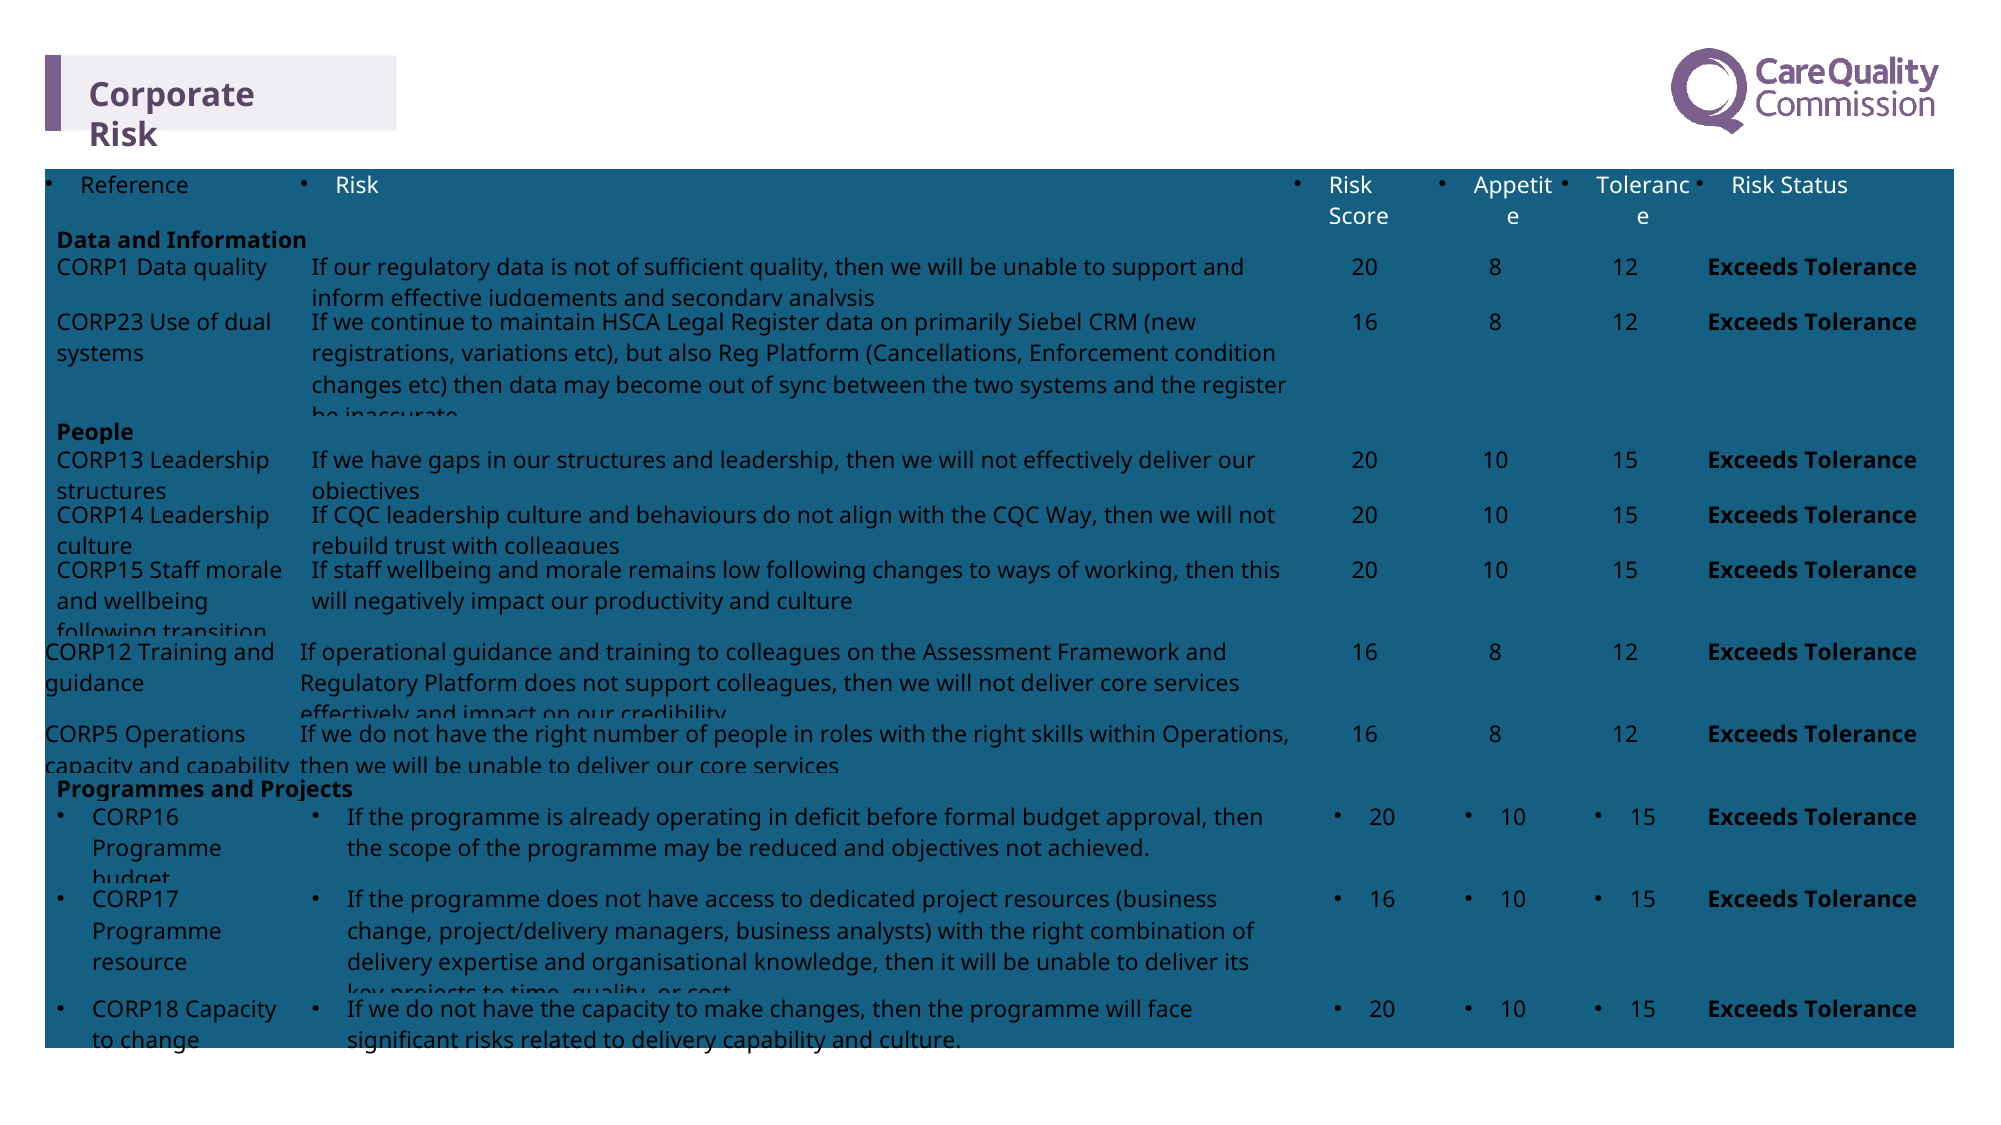

# Corporate Risk
| Reference | Risk | Risk Score | Appetite | Tolerance | Risk Status |
| --- | --- | --- | --- | --- | --- |
| Data and Information | | | | | |
| CORP1 Data quality | If our regulatory data is not of sufficient quality, then we will be unable to support and inform effective judgements and secondary analysis | 20 | 8 | 12 | Exceeds Tolerance |
| CORP23 Use of dual systems | If we continue to maintain HSCA Legal Register data on primarily Siebel CRM (new registrations, variations etc), but also Reg Platform (Cancellations, Enforcement condition changes etc) then data may become out of sync between the two systems and the register be inaccurate. | 16 | 8 | 12 | Exceeds Tolerance |
| People | | | | | |
| CORP13 Leadership structures | If we have gaps in our structures and leadership, then we will not effectively deliver our objectives | 20 | 10 | 15 | Exceeds Tolerance |
| CORP14 Leadership culture | If CQC leadership culture and behaviours do not align with the CQC Way, then we will not rebuild trust with colleagues | 20 | 10 | 15 | Exceeds Tolerance |
| CORP15 Staff morale and wellbeing following transition | If staff wellbeing and morale remains low following changes to ways of working, then this will negatively impact our productivity and culture | 20 | 10 | 15 | Exceeds Tolerance |
| CORP12 Training and guidance | If operational guidance and training to colleagues on the Assessment Framework and Regulatory Platform does not support colleagues, then we will not deliver core services effectively and impact on our credibility | 16 | 8 | 12 | Exceeds Tolerance |
| CORP5 Operations capacity and capability | If we do not have the right number of people in roles with the right skills within Operations, then we will be unable to deliver our core services | 16 | 8 | 12 | Exceeds Tolerance |
| Programmes and Projects | | | | | |
| CORP16 Programme budget | If the programme is already operating in deficit before formal budget approval, then the scope of the programme may be reduced and objectives not achieved. | 20 | 10 | 15 | Exceeds Tolerance |
| CORP17 Programme resource | If the programme does not have access to dedicated project resources (business change, project/delivery managers, business analysts) with the right combination of delivery expertise and organisational knowledge, then it will be unable to deliver its key projects to time, quality, or cost | 16 | 10 | 15 | Exceeds Tolerance |
| CORP18 Capacity to change | If we do not have the capacity to make changes, then the programme will face significant risks related to delivery capability and culture. | 20 | 10 | 15 | Exceeds Tolerance |